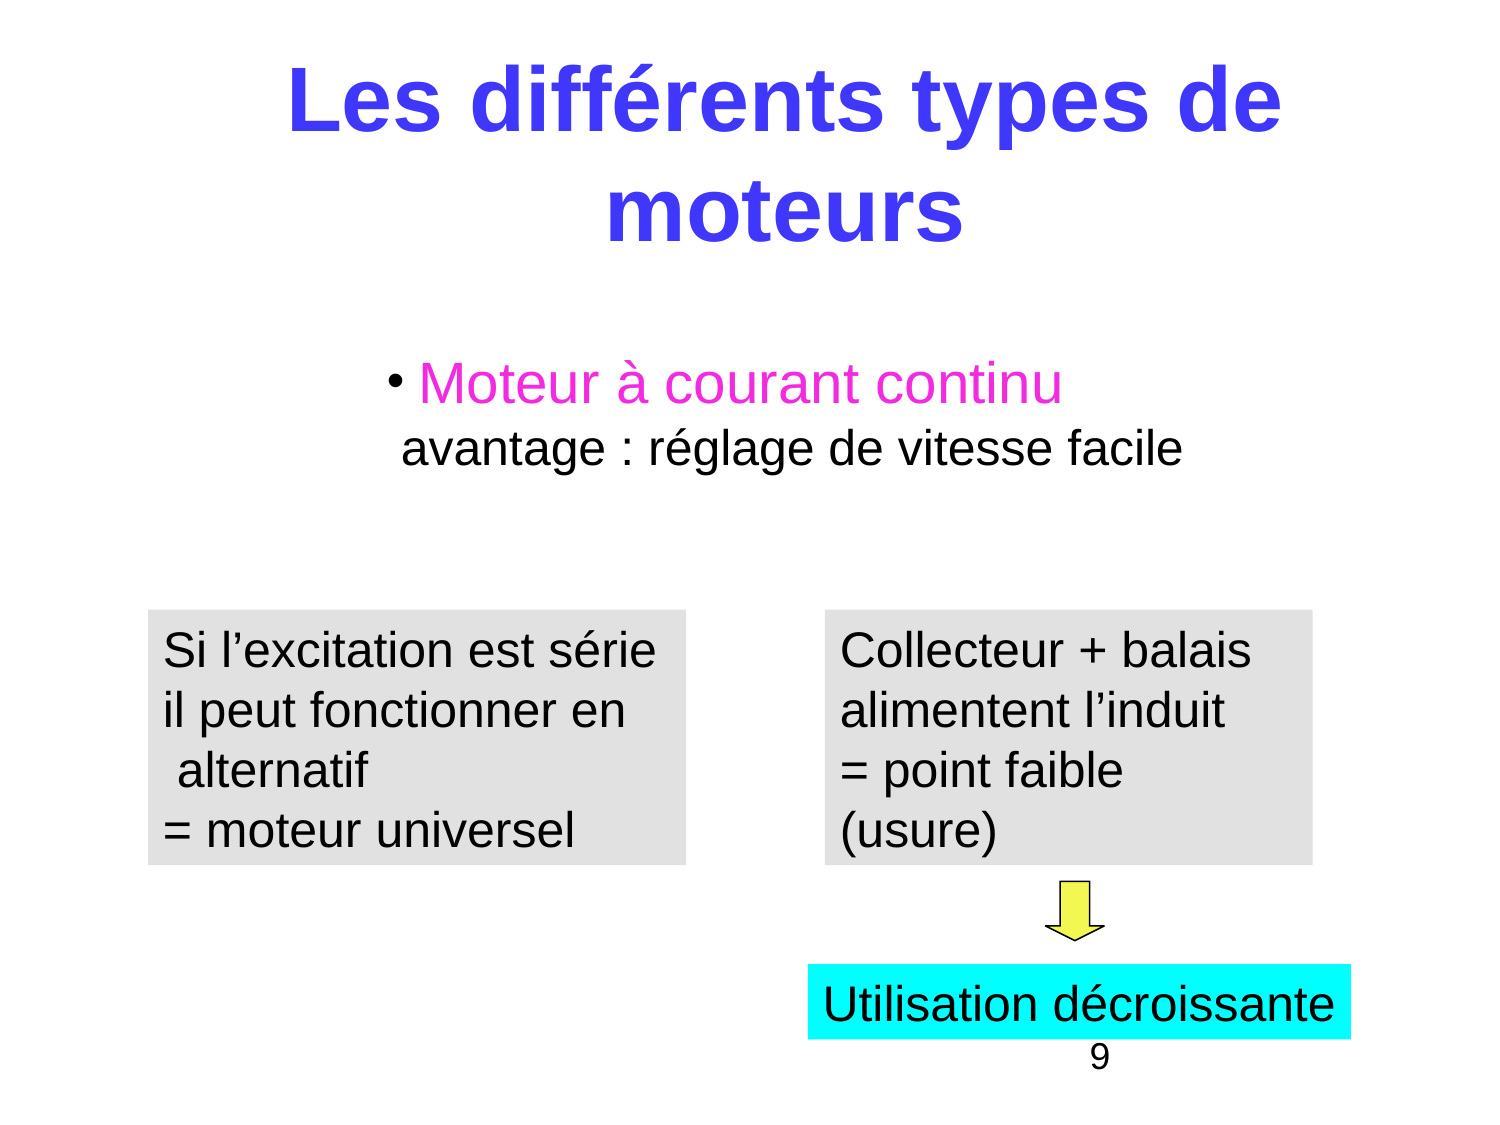

Les différents types de moteurs
 Moteur à courant continu
 avantage : réglage de vitesse facile
Si l’excitation est série
il peut fonctionner en
 alternatif
= moteur universel
Collecteur + balais
alimentent l’induit
= point faible 	(usure)
Utilisation décroissante
9